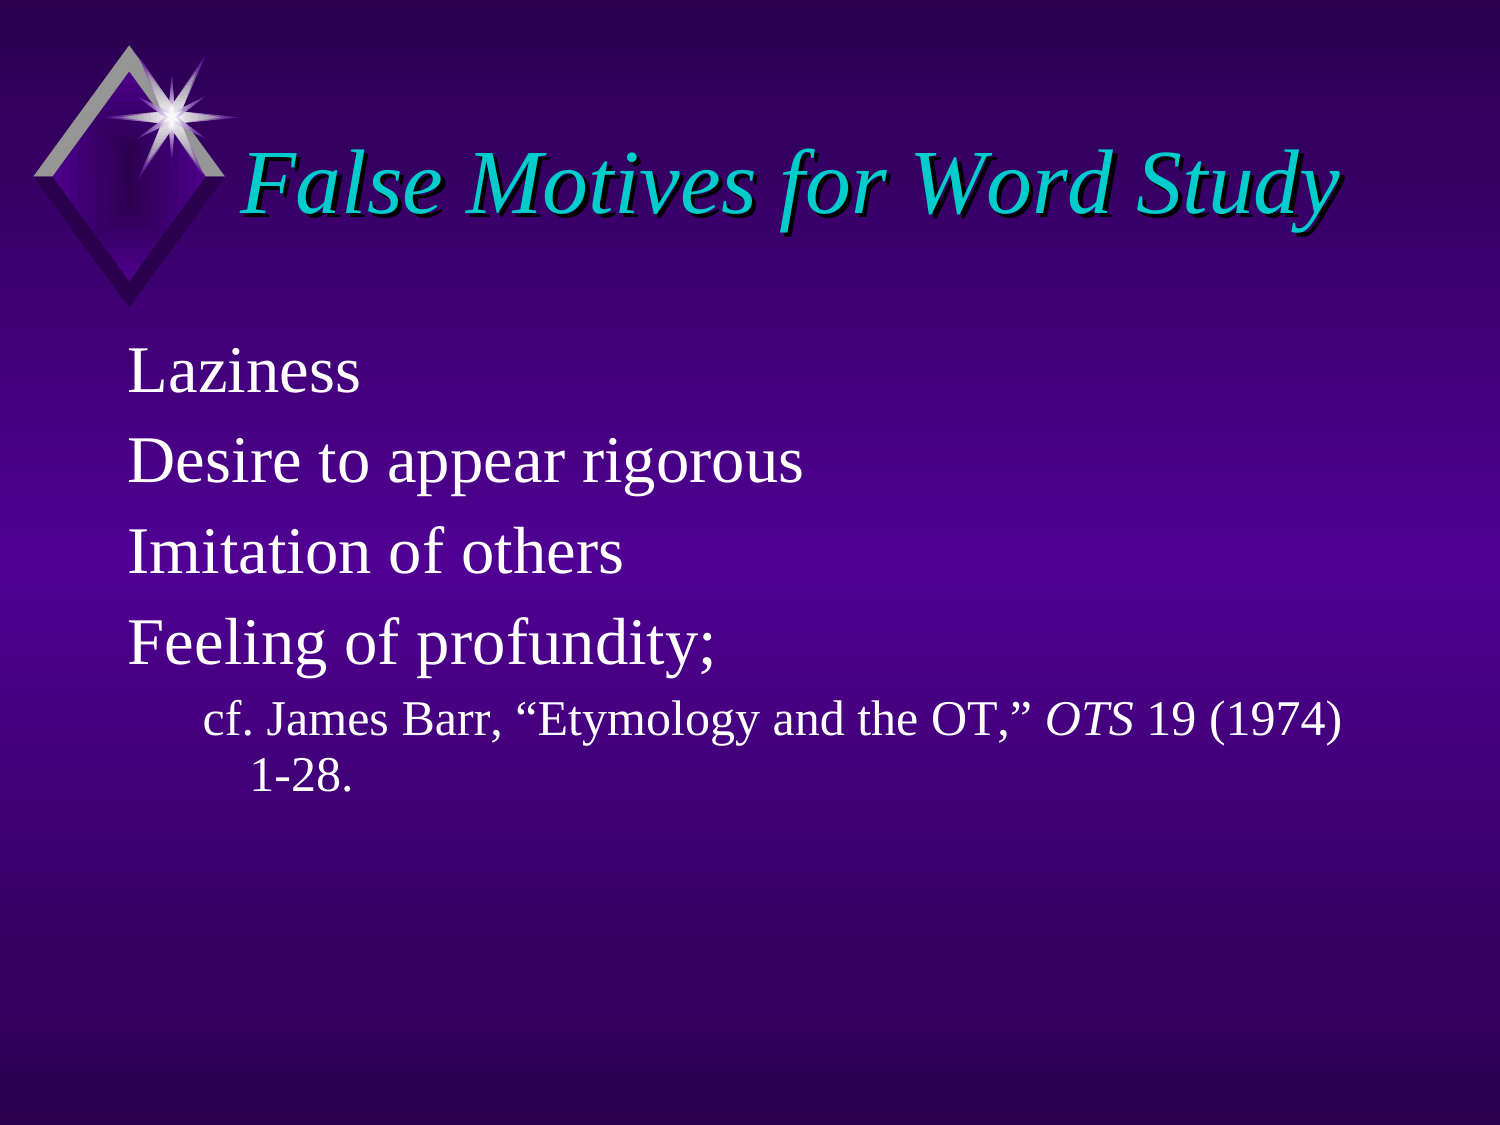

# False Motives for Word Study
Laziness
Desire to appear rigorous
Imitation of others
Feeling of profundity;
cf. James Barr, “Etymology and the OT,” OTS 19 (1974) 1-28.